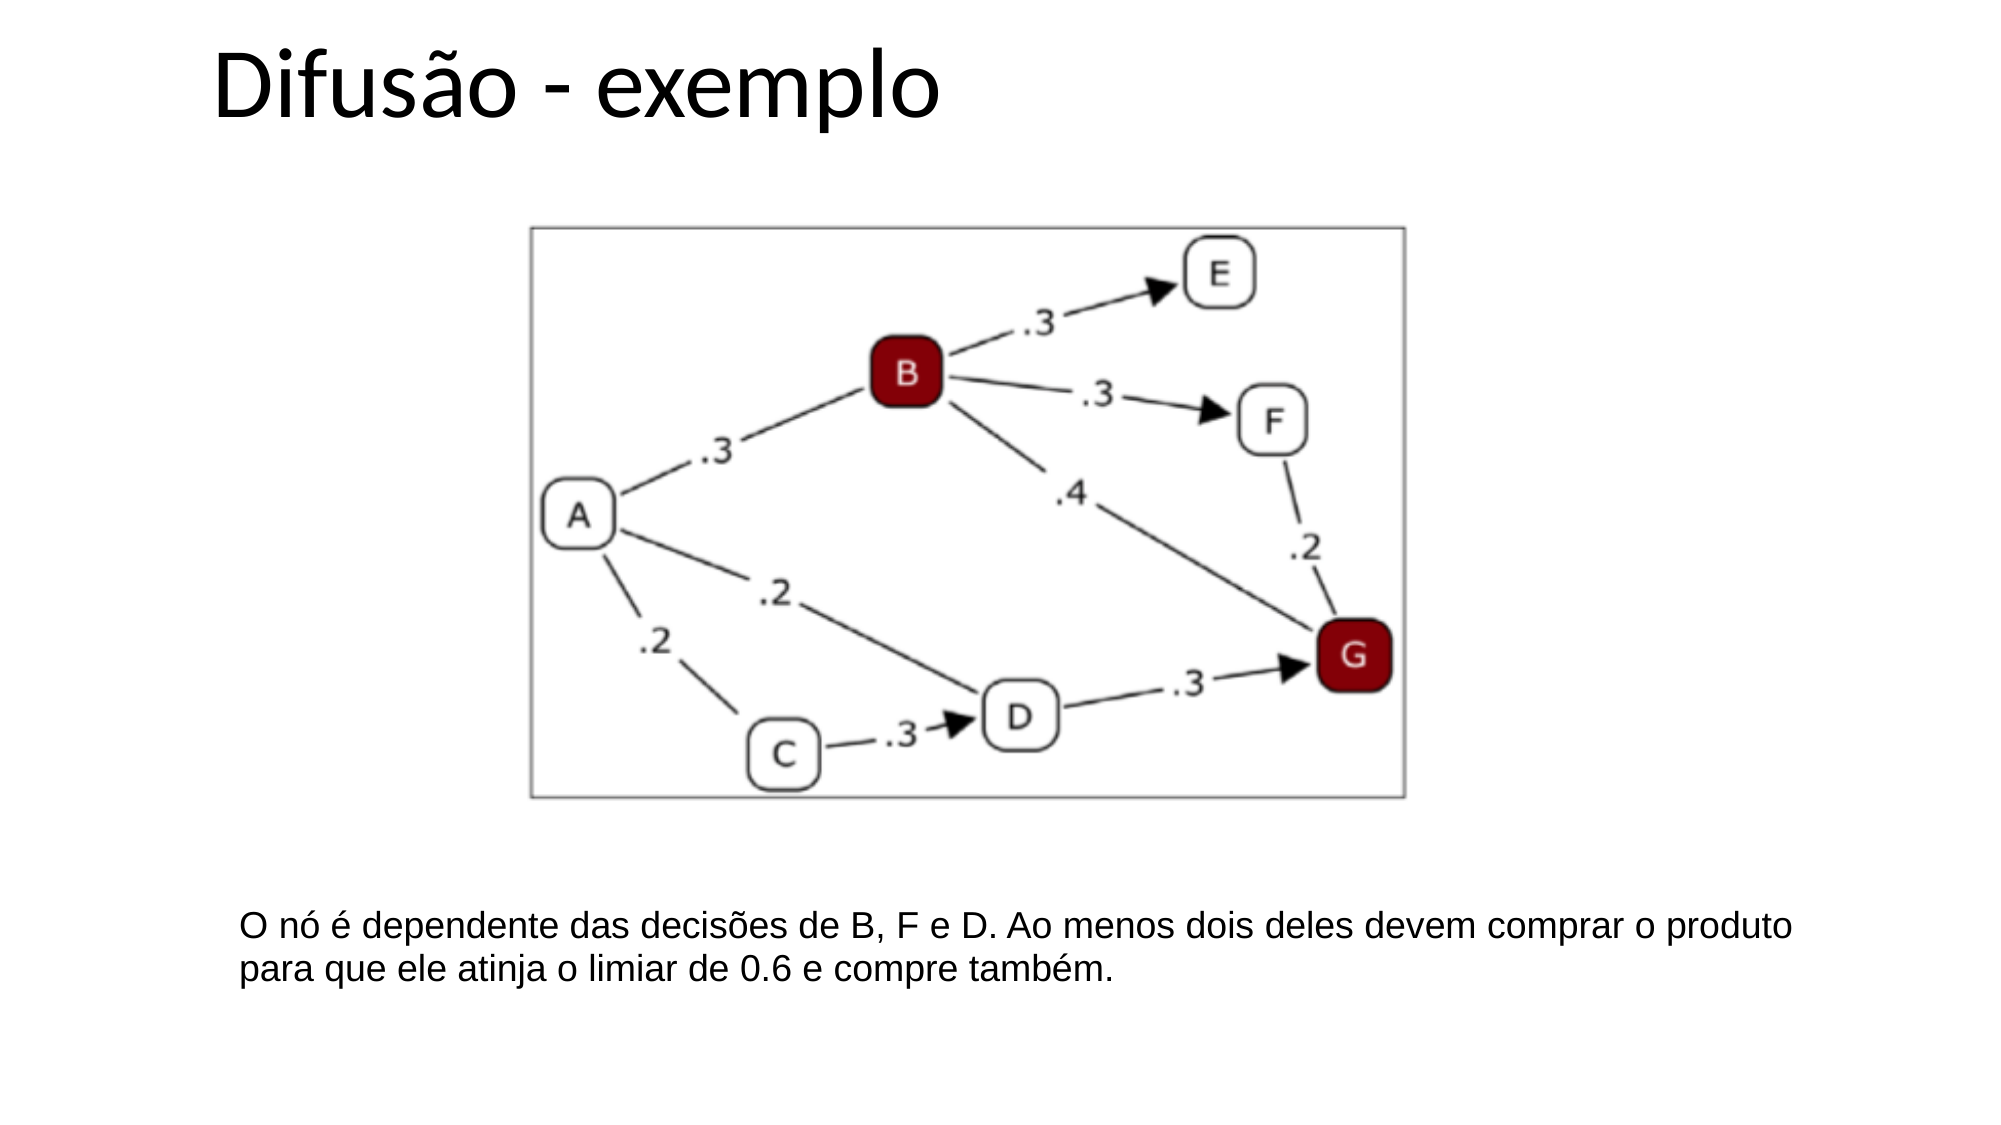

# Difusão - exemplo
O nó é dependente das decisões de B, F e D. Ao menos dois deles devem comprar o produto
para que ele atinja o limiar de 0.6 e compre também.